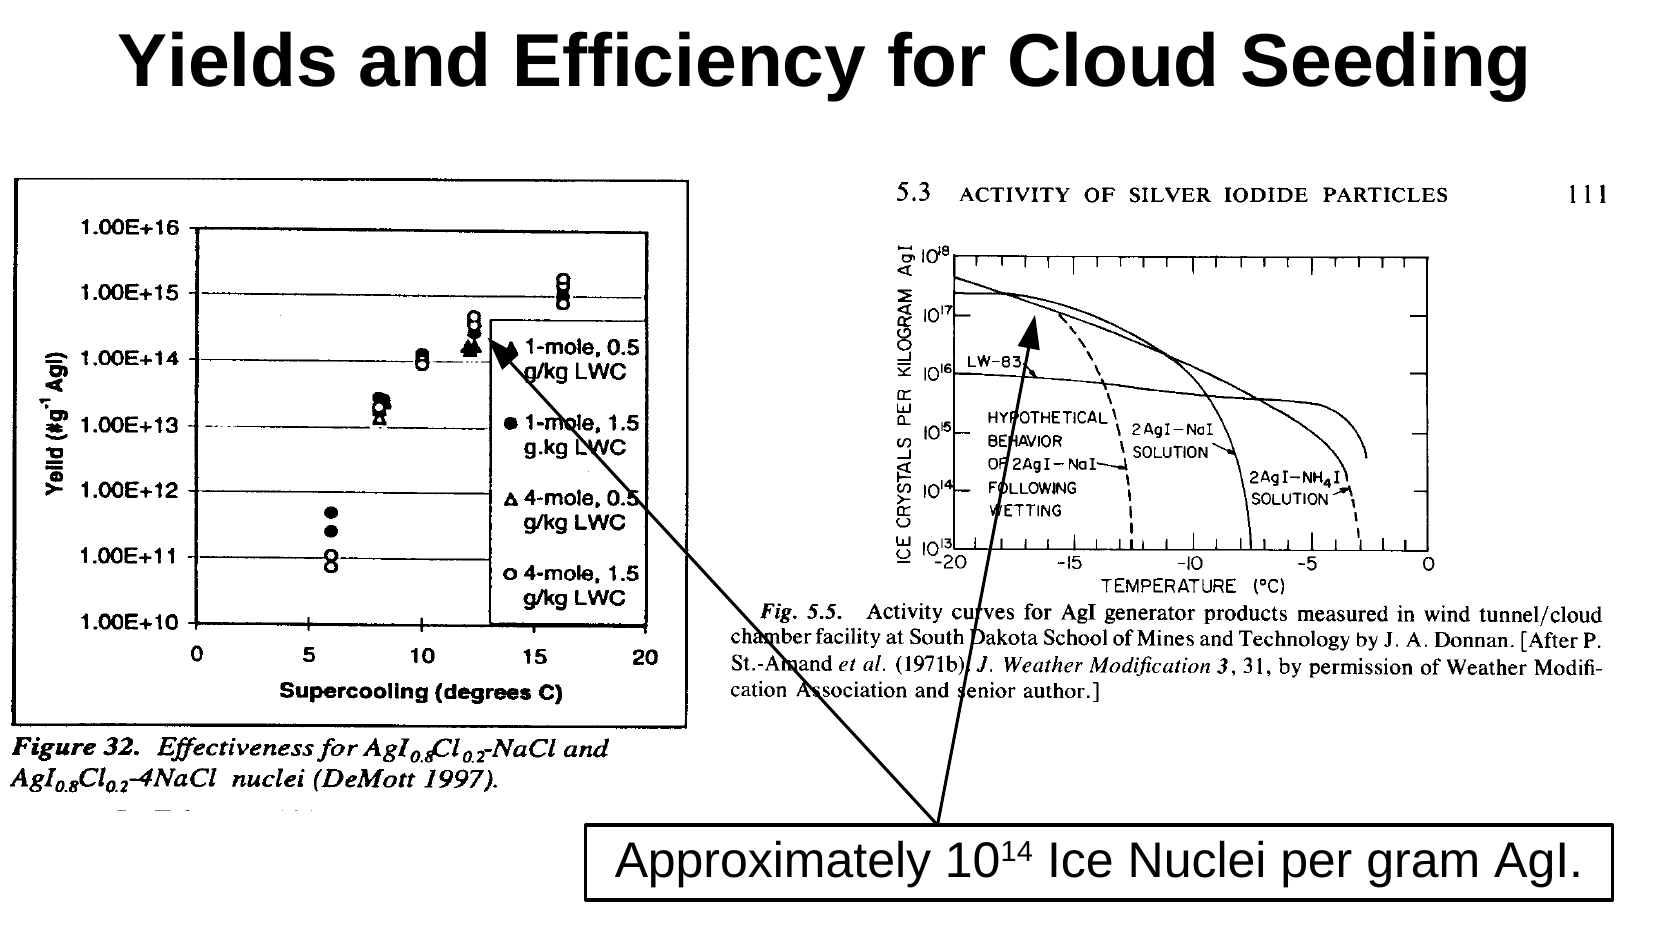

# Yields and Efficiency for Cloud Seeding
Approximately 1014 Ice Nuclei per gram AgI.